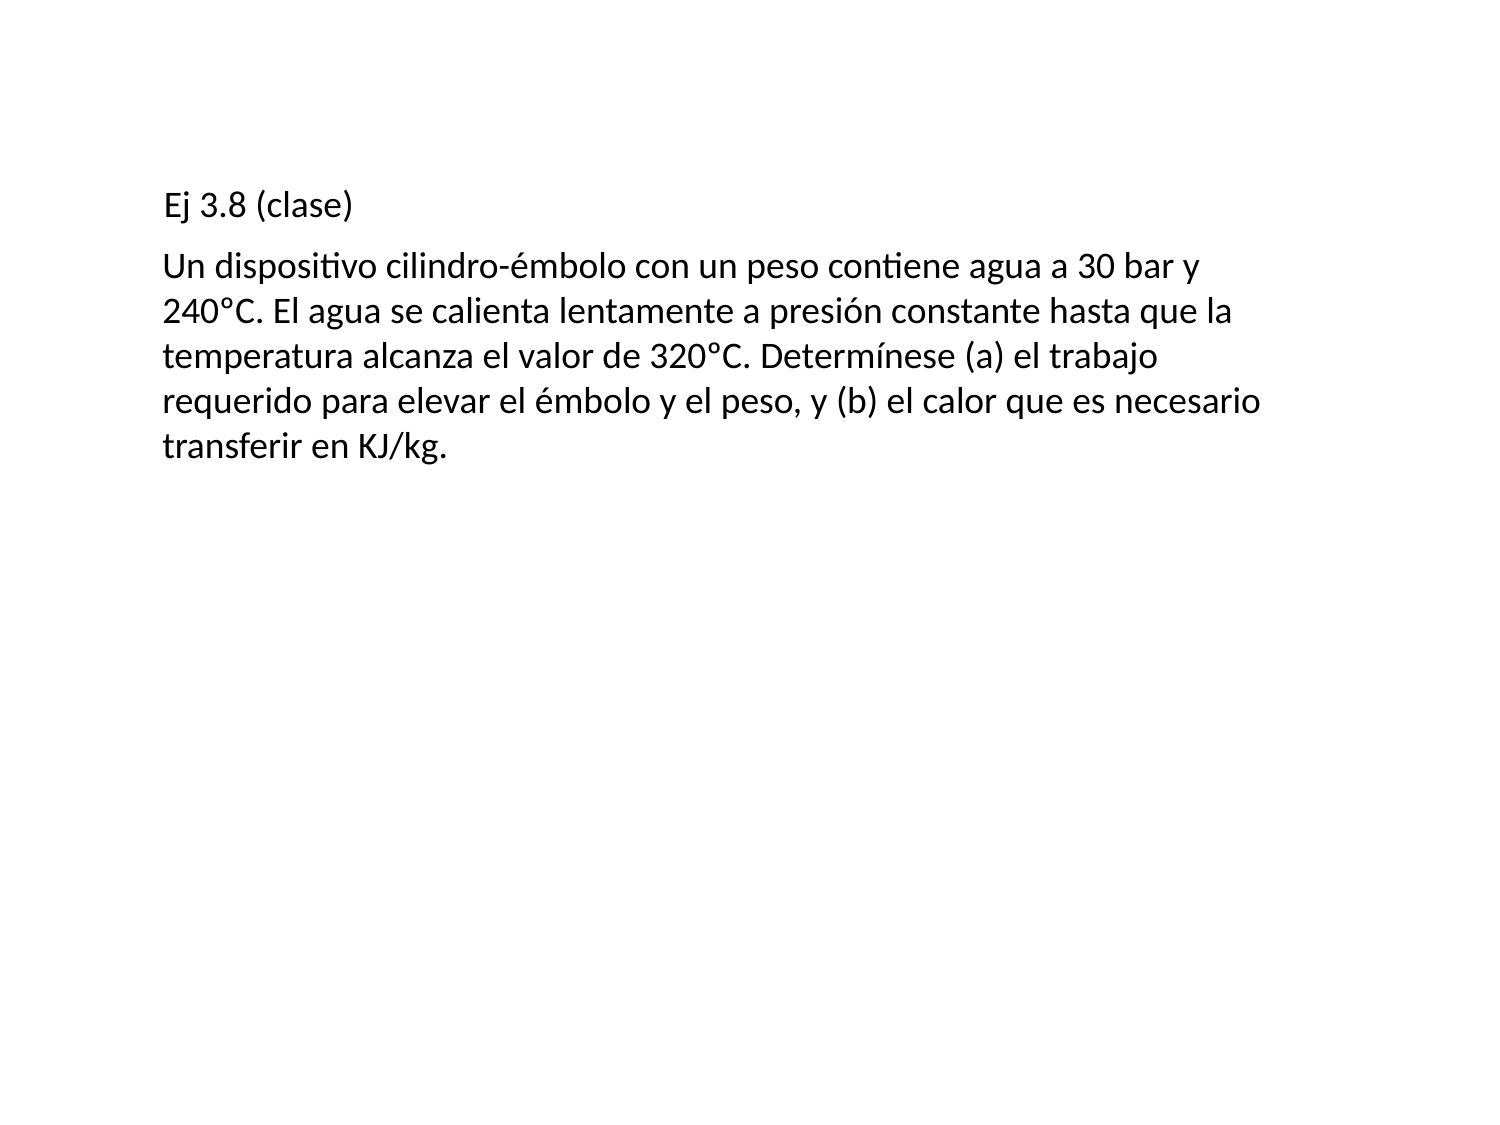

Ej 3.8 (clase)
Un dispositivo cilindro-émbolo con un peso contiene agua a 30 bar y 240ºC. El agua se calienta lentamente a presión constante hasta que la temperatura alcanza el valor de 320ºC. Determínese (a) el trabajo requerido para elevar el émbolo y el peso, y (b) el calor que es necesario transferir en KJ/kg.